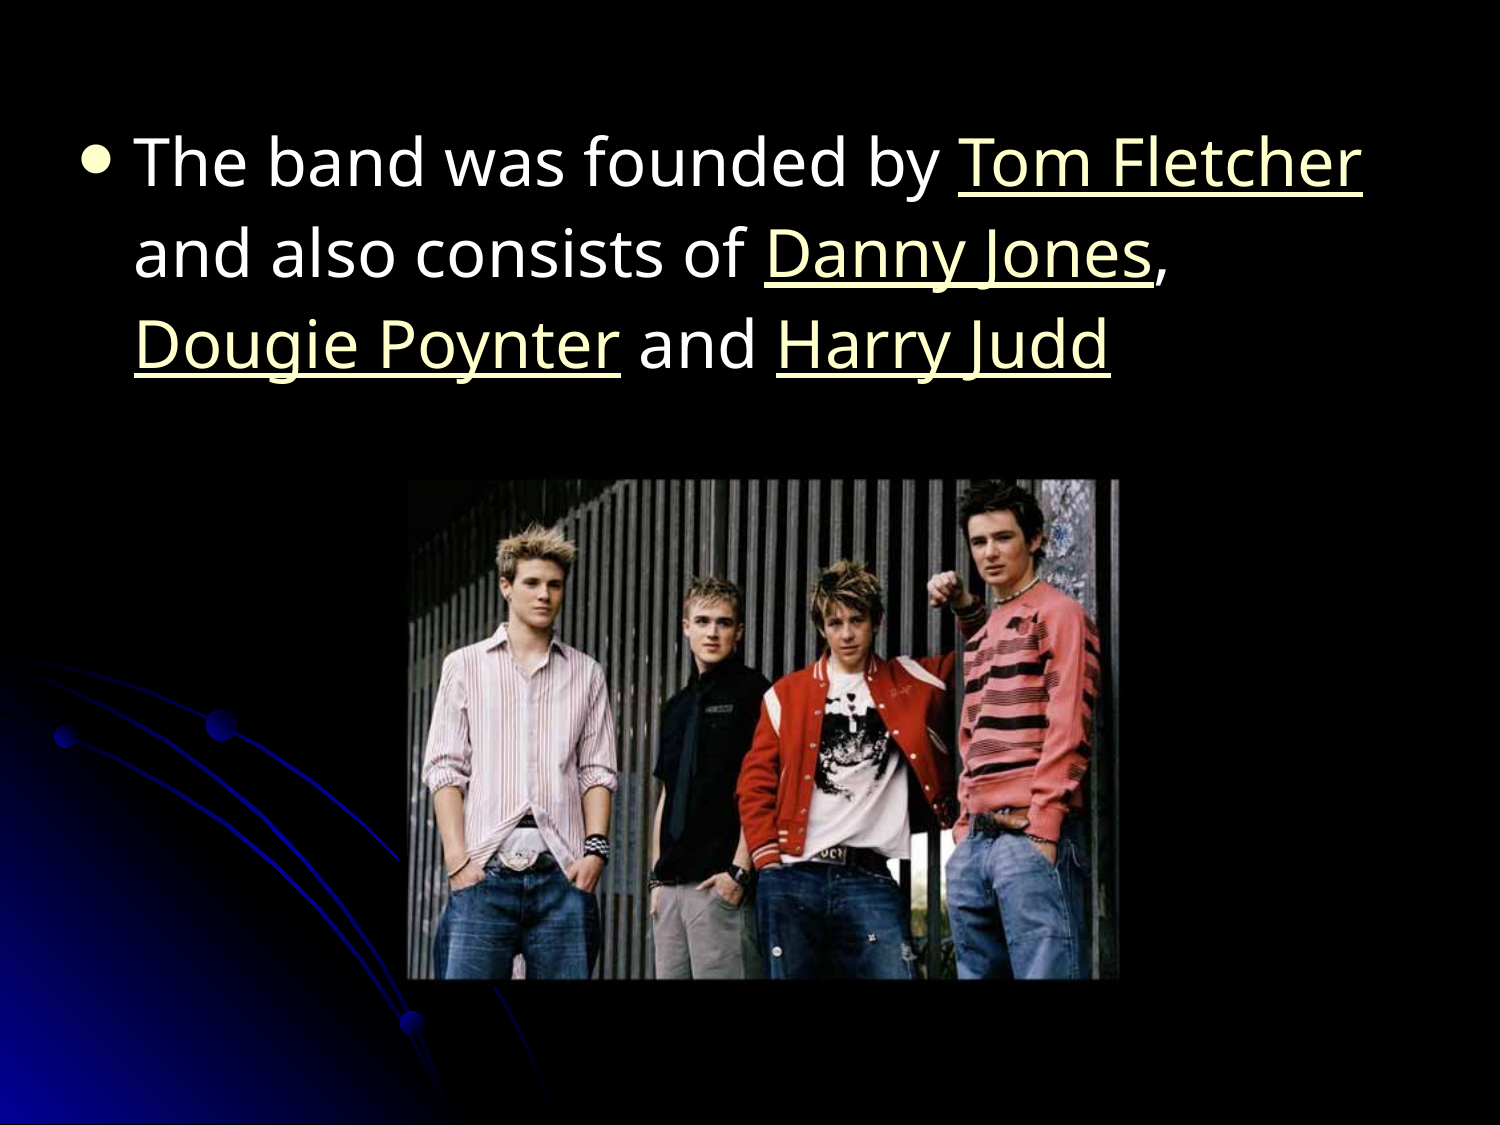

# The band was founded by Tom Fletcher and also consists of Danny Jones, Dougie Poynter and Harry Judd